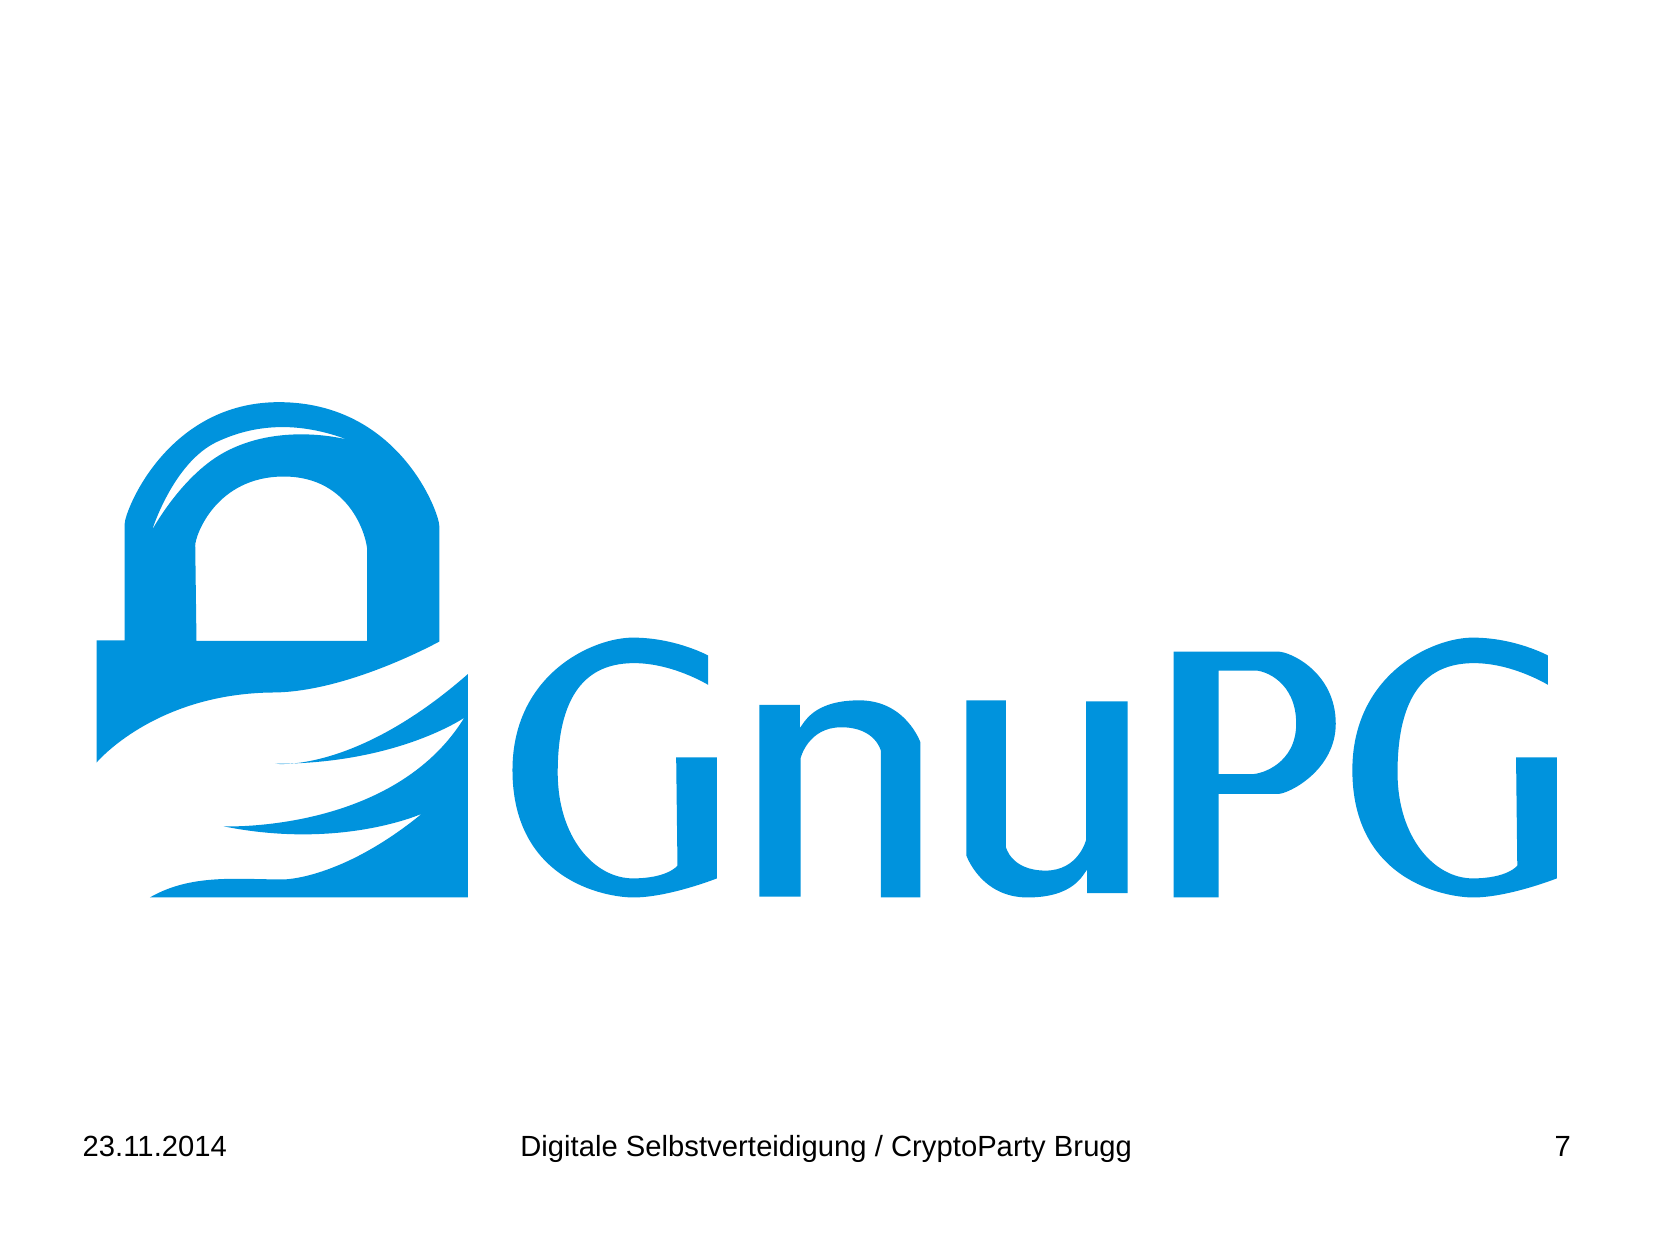

#
23.11.2014
Digitale Selbstverteidigung / CryptoParty Brugg
7